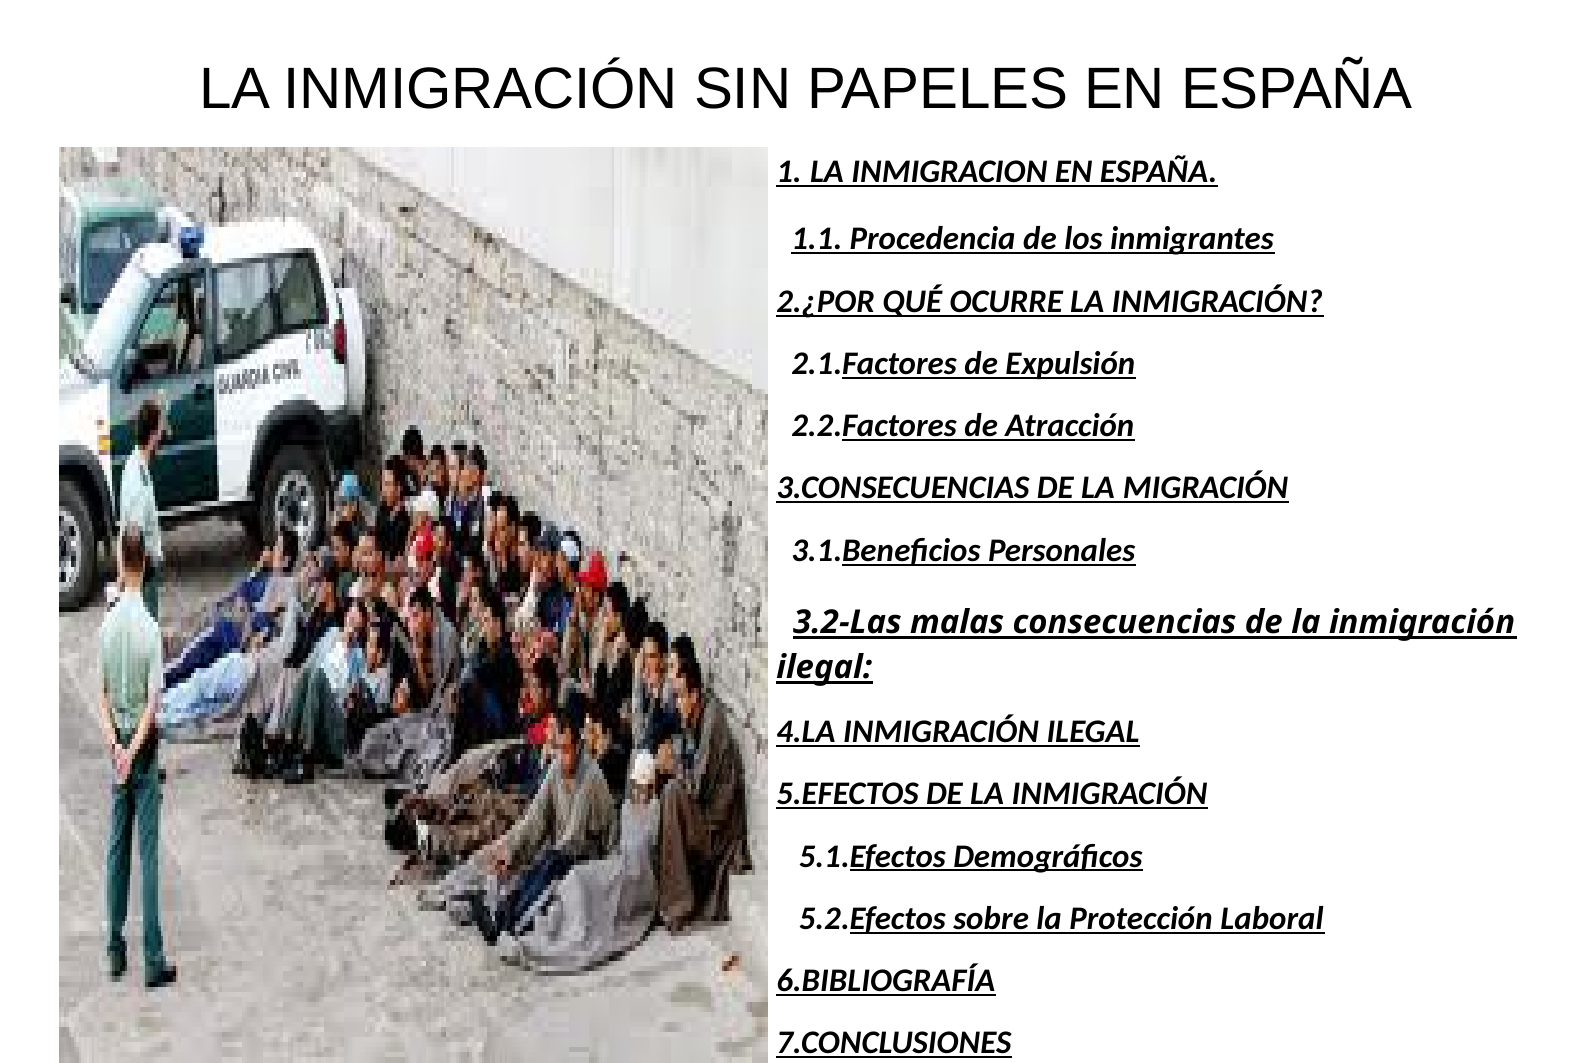

# LA INMIGRACIÓN SIN PAPELES EN ESPAÑA
1. LA INMIGRACION EN ESPAÑA.
 1.1. Procedencia de los inmigrantes
2.¿POR QUÉ OCURRE LA INMIGRACIÓN?
 2.1.Factores de Expulsión
 2.2.Factores de Atracción
3.CONSECUENCIAS DE LA MIGRACIÓN
 3.1.Beneficios Personales
 3.2-Las malas consecuencias de la inmigración ilegal:
4.LA INMIGRACIÓN ILEGAL
5.EFECTOS DE LA INMIGRACIÓN
 5.1.Efectos Demográficos
 5.2.Efectos sobre la Protección Laboral
6.BIBLIOGRAFÍA
7.CONCLUSIONES